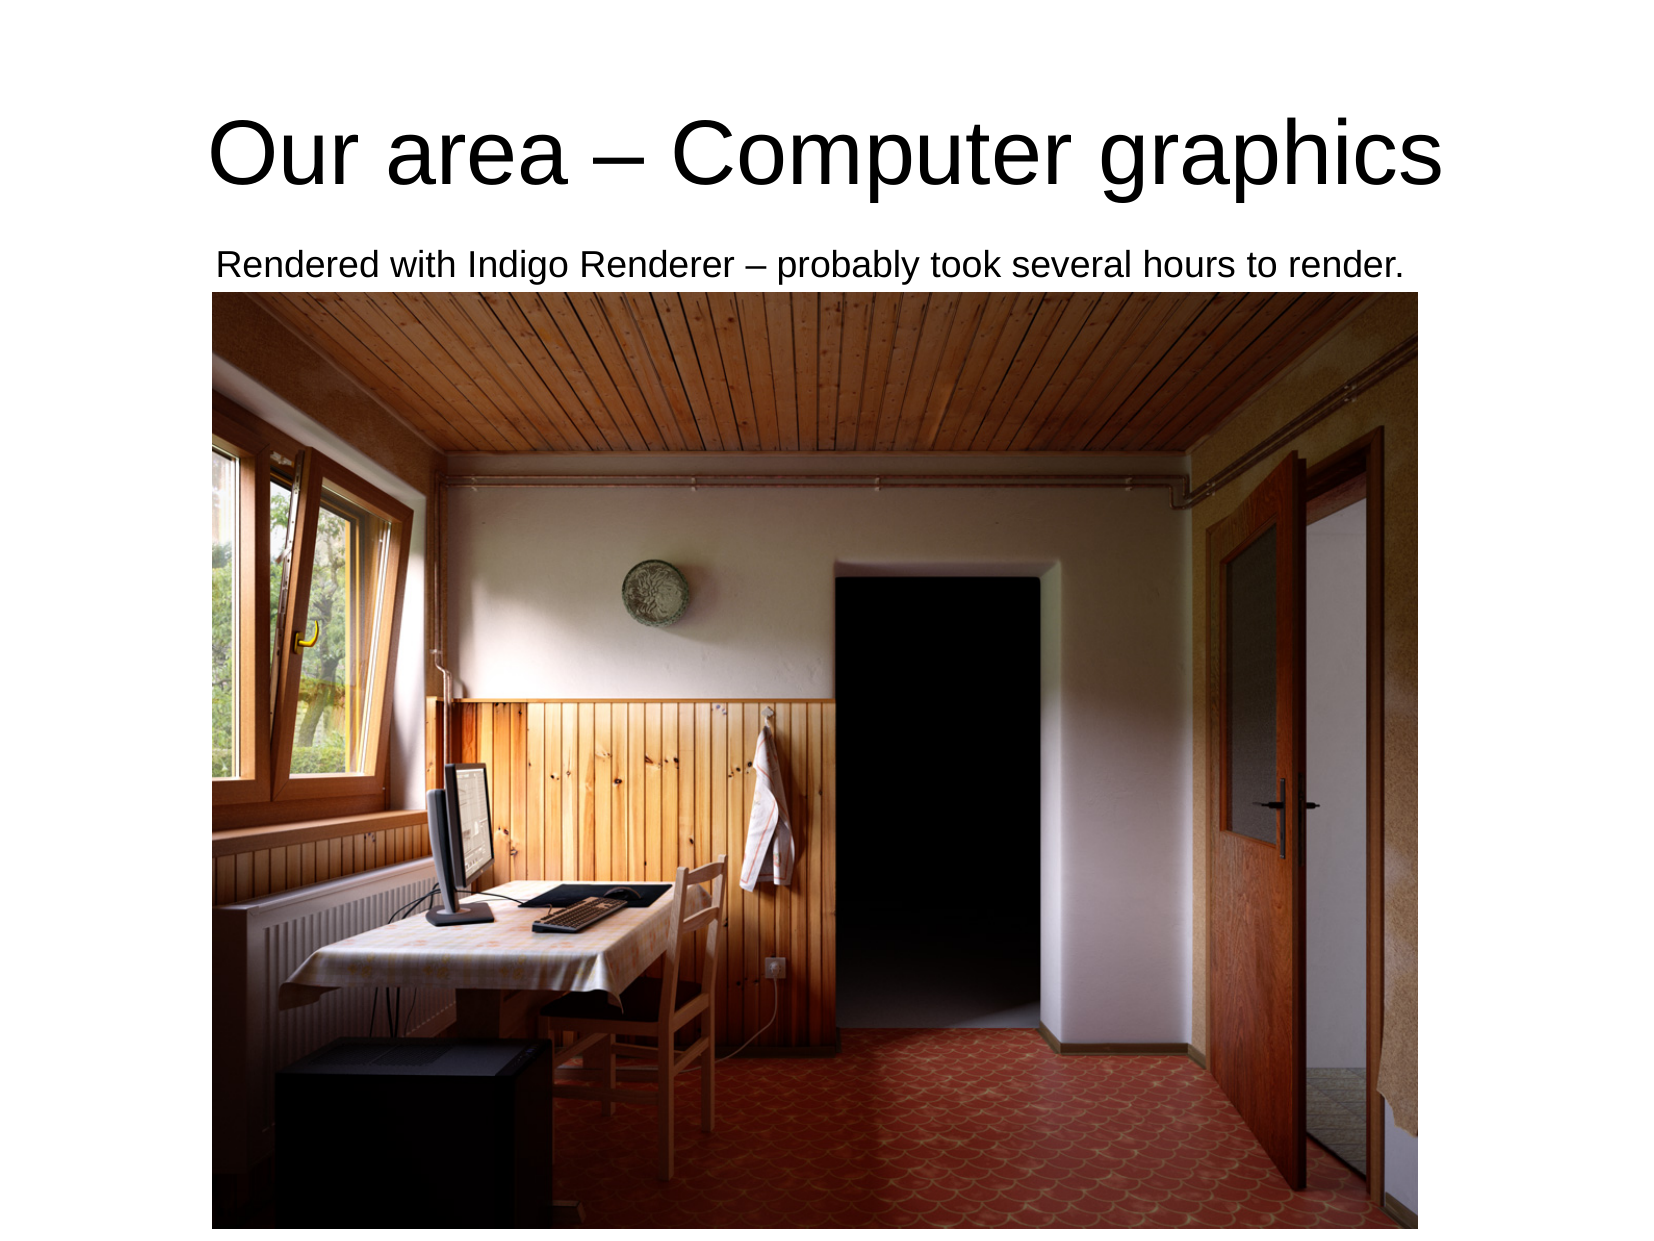

# Our area – Computer graphics
Rendered with Indigo Renderer – probably took several hours to render.